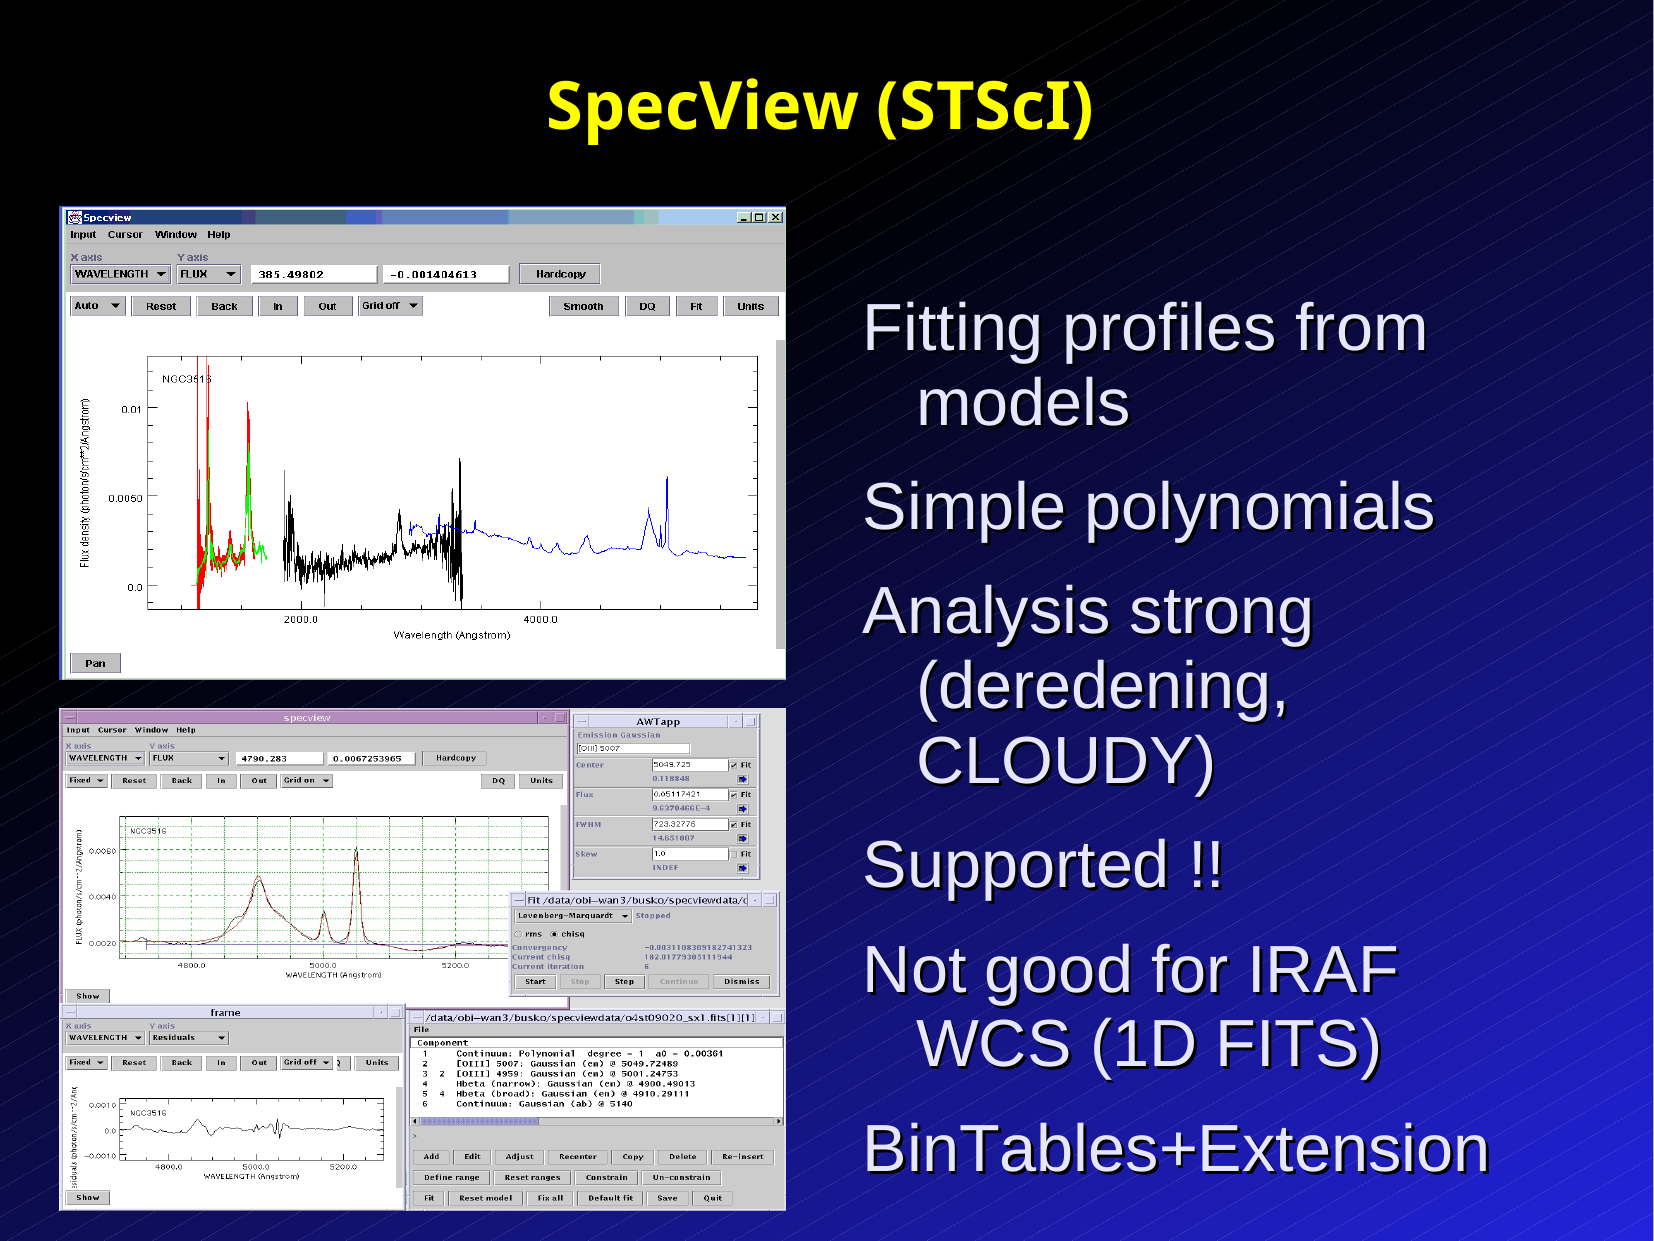

# SpecView (STScI)
Fitting profiles from models
Simple polynomials
Analysis strong (deredening, CLOUDY)
Supported !!
Not good for IRAF WCS (1D FITS)
BinTables+Extension